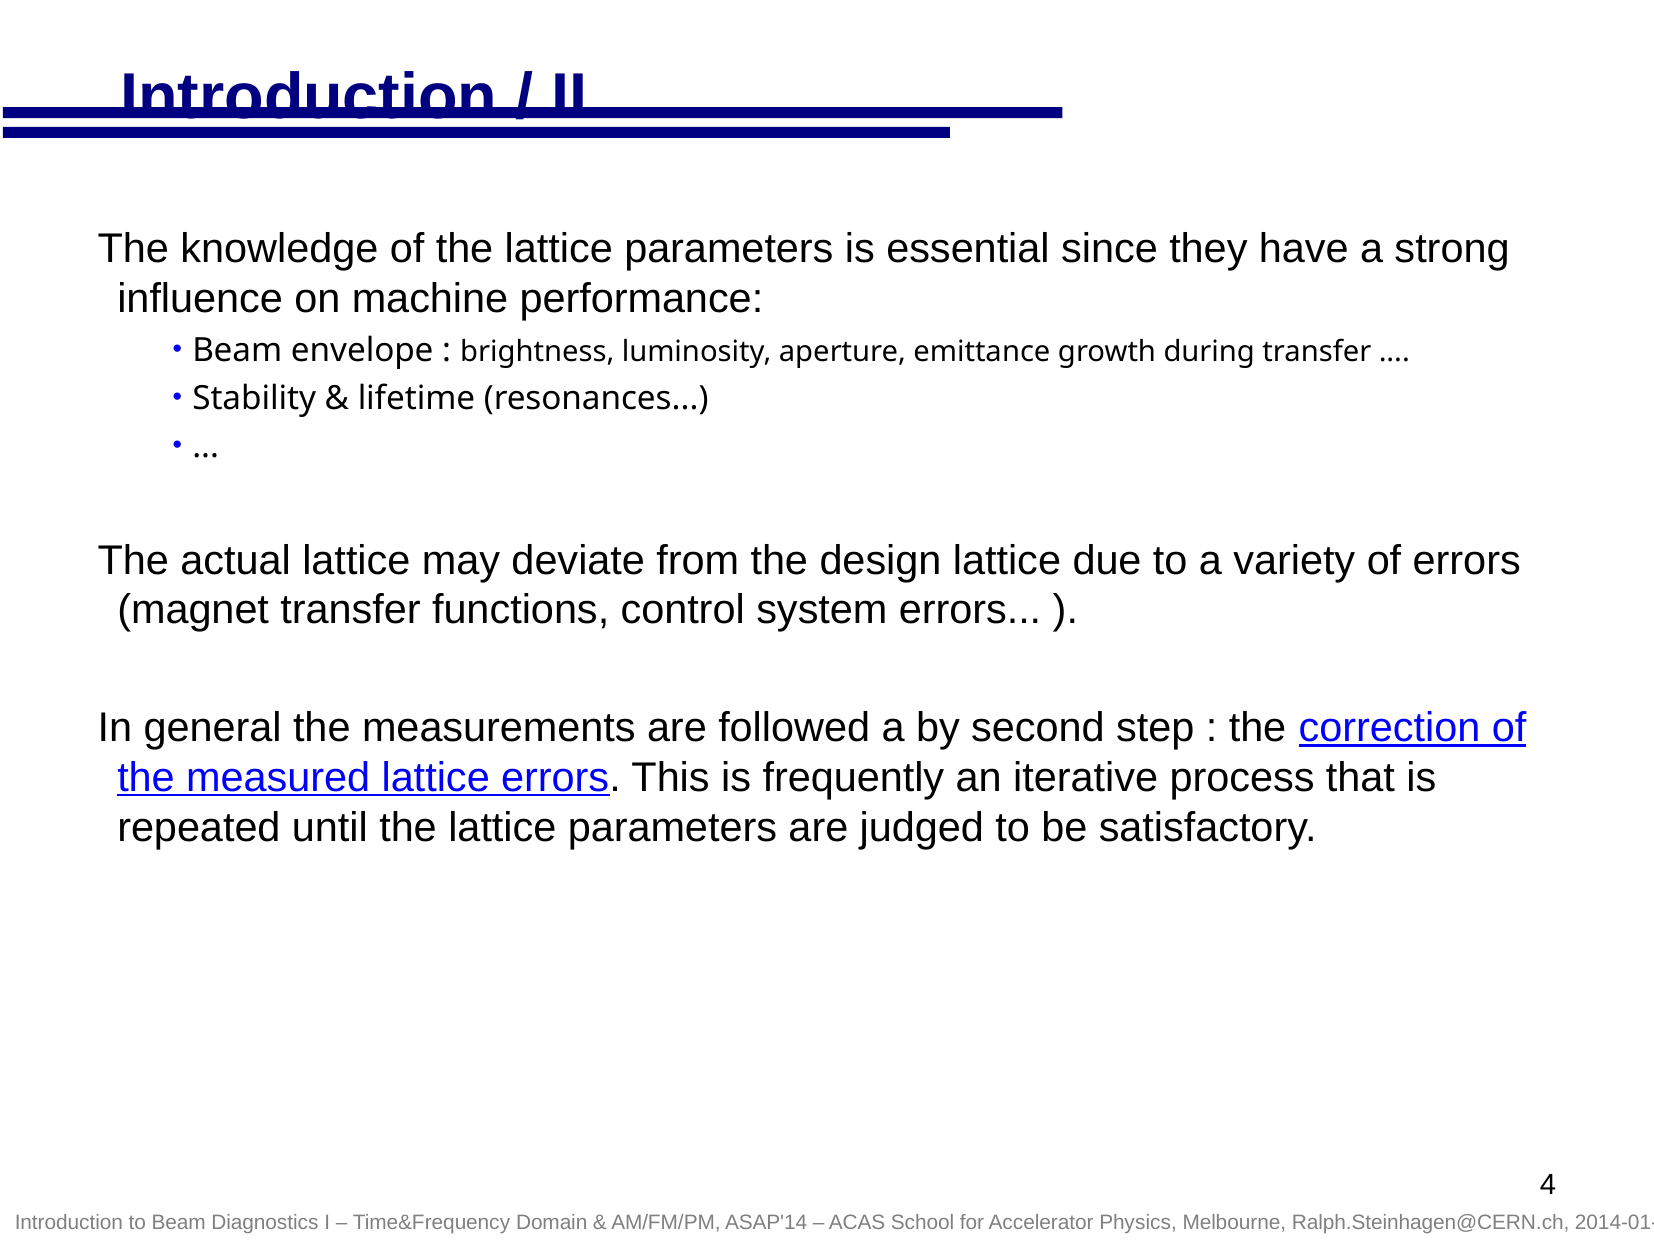

# Introduction / II
The knowledge of the lattice parameters is essential since they have a strong influence on machine performance:
Beam envelope : brightness, luminosity, aperture, emittance growth during transfer ....
Stability & lifetime (resonances...)
...
The actual lattice may deviate from the design lattice due to a variety of errors (magnet transfer functions, control system errors... ).
In general the measurements are followed a by second step : the correction of the measured lattice errors. This is frequently an iterative process that is repeated until the lattice parameters are judged to be satisfactory.